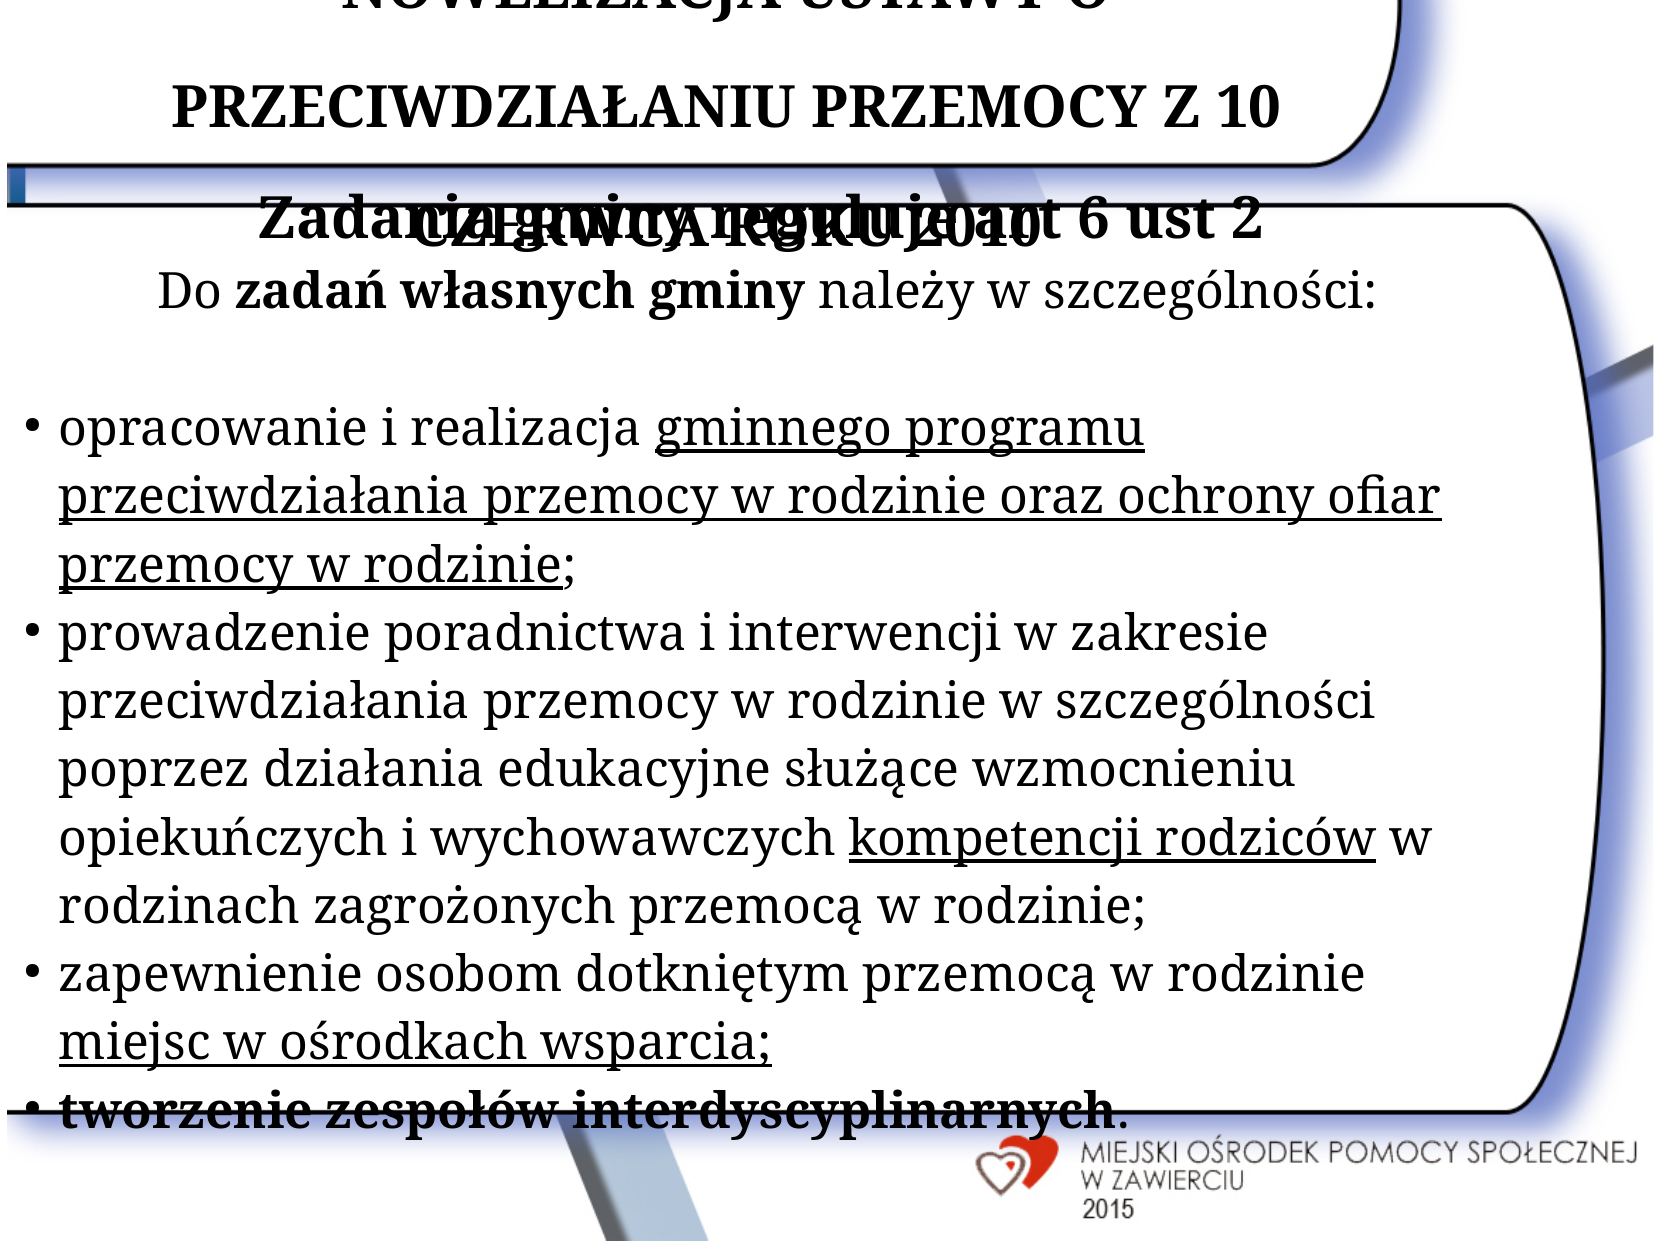

# NOWELIZACJA USTAWY O PRZECIWDZIAŁANIU PRZEMOCY Z 10 CZERWCA ROKU 2010
Zadania gminy reguluje art 6 ust 2
Do zadań własnych gminy należy w szczególności:
opracowanie i realizacja gminnego programu przeciwdziałania przemocy w rodzinie oraz ochrony ofiar przemocy w rodzinie;
prowadzenie poradnictwa i interwencji w zakresie przeciwdziałania przemocy w rodzinie w szczególności poprzez działania edukacyjne służące wzmocnieniu opiekuńczych i wychowawczych kompetencji rodziców w rodzinach zagrożonych przemocą w rodzinie;
zapewnienie osobom dotkniętym przemocą w rodzinie miejsc w ośrodkach wsparcia;
tworzenie zespołów interdyscyplinarnych.